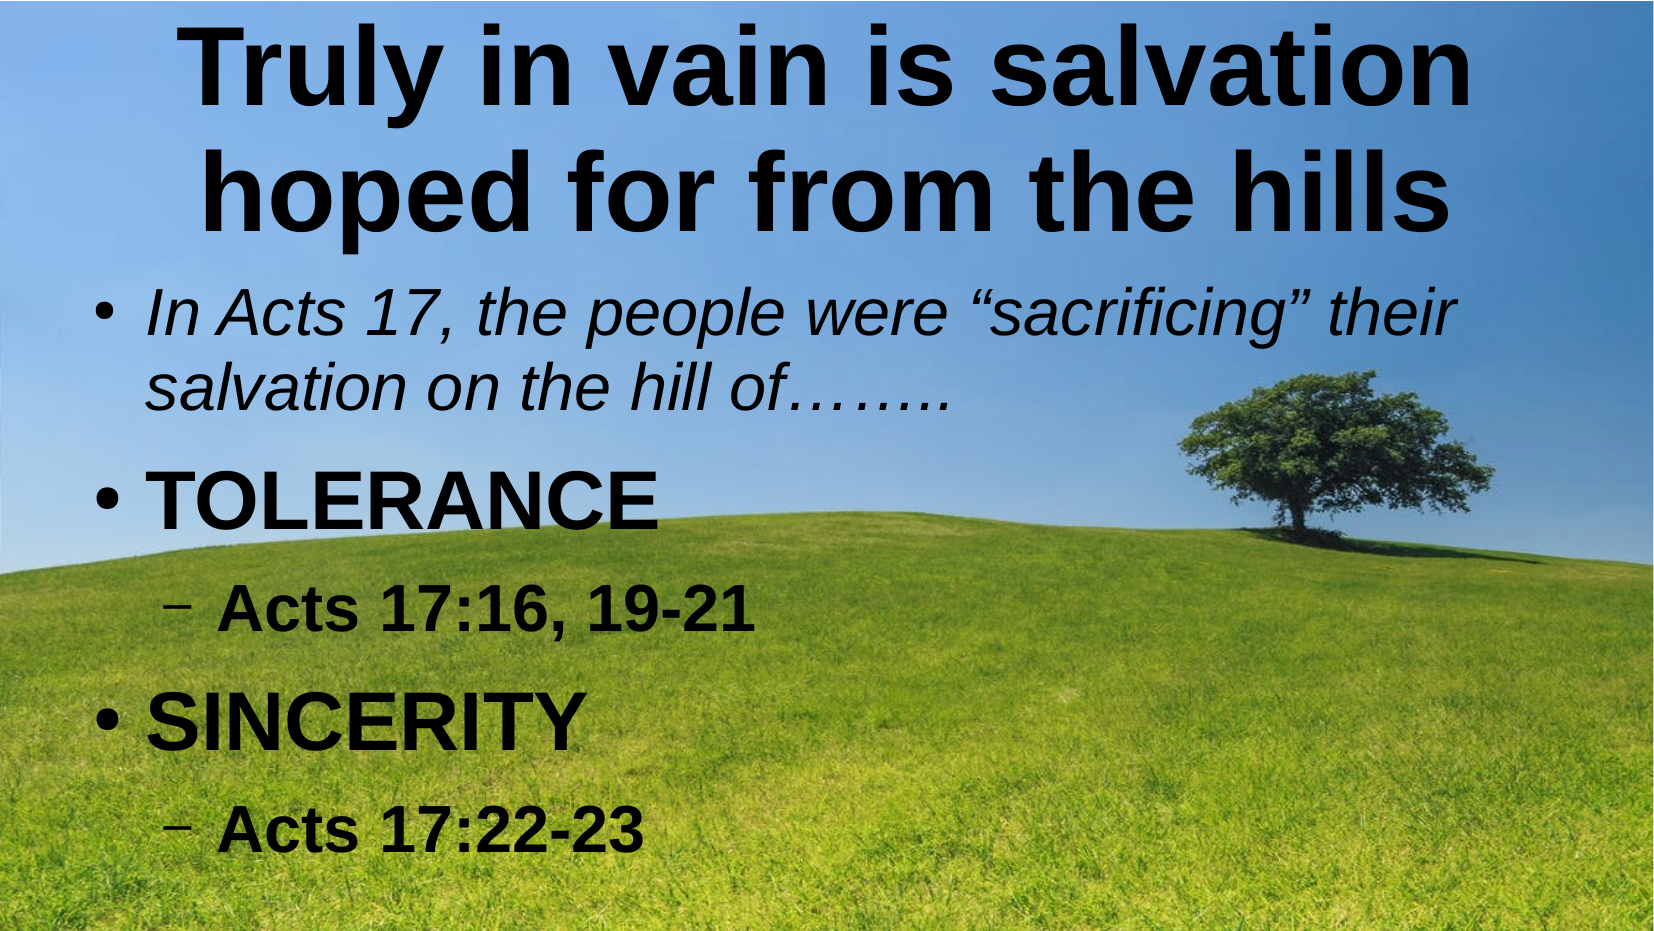

# Truly in vain is salvation hoped for from the hills
In Acts 17, the people were “sacrificing” their salvation on the hill of……..
TOLERANCE
Acts 17:16, 19-21
SINCERITY
Acts 17:22-23